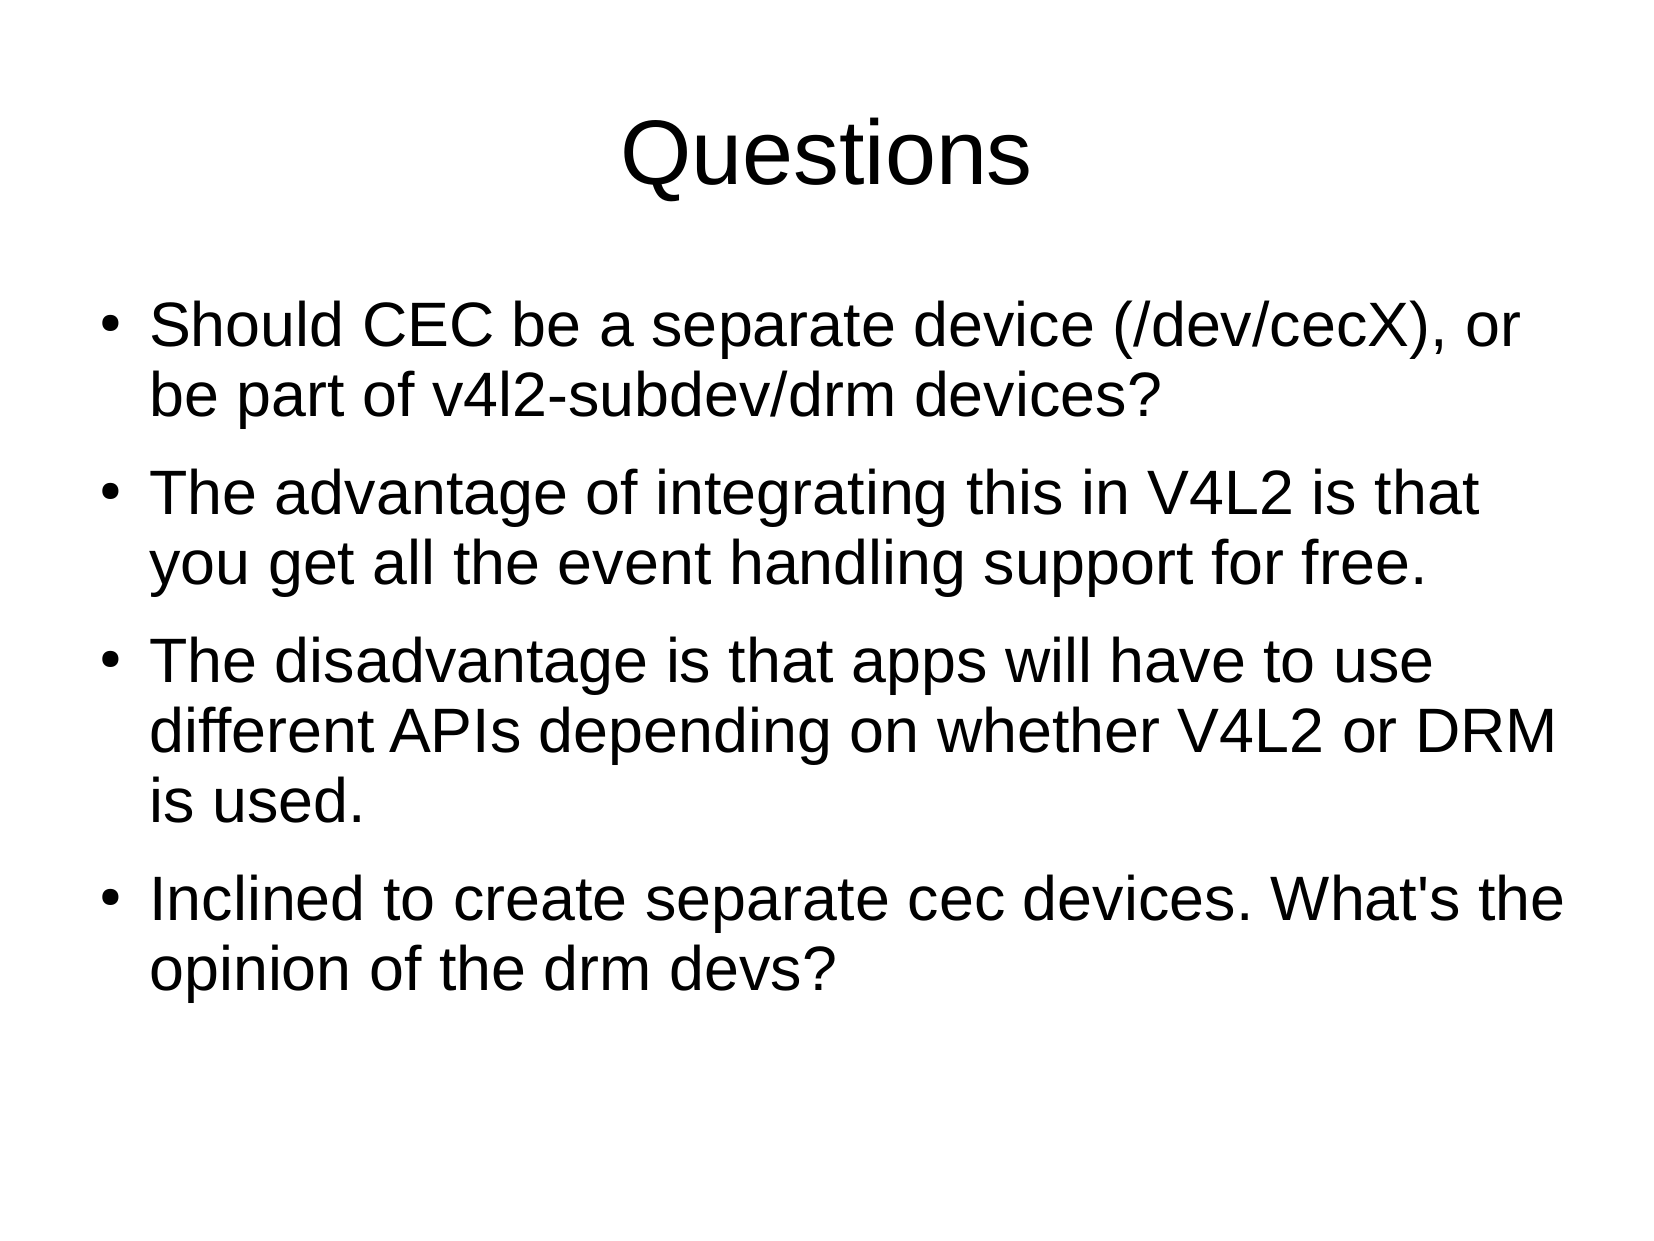

# Questions
Should CEC be a separate device (/dev/cecX), or be part of v4l2-subdev/drm devices?
The advantage of integrating this in V4L2 is that you get all the event handling support for free.
The disadvantage is that apps will have to use different APIs depending on whether V4L2 or DRM is used.
Inclined to create separate cec devices. What's the opinion of the drm devs?